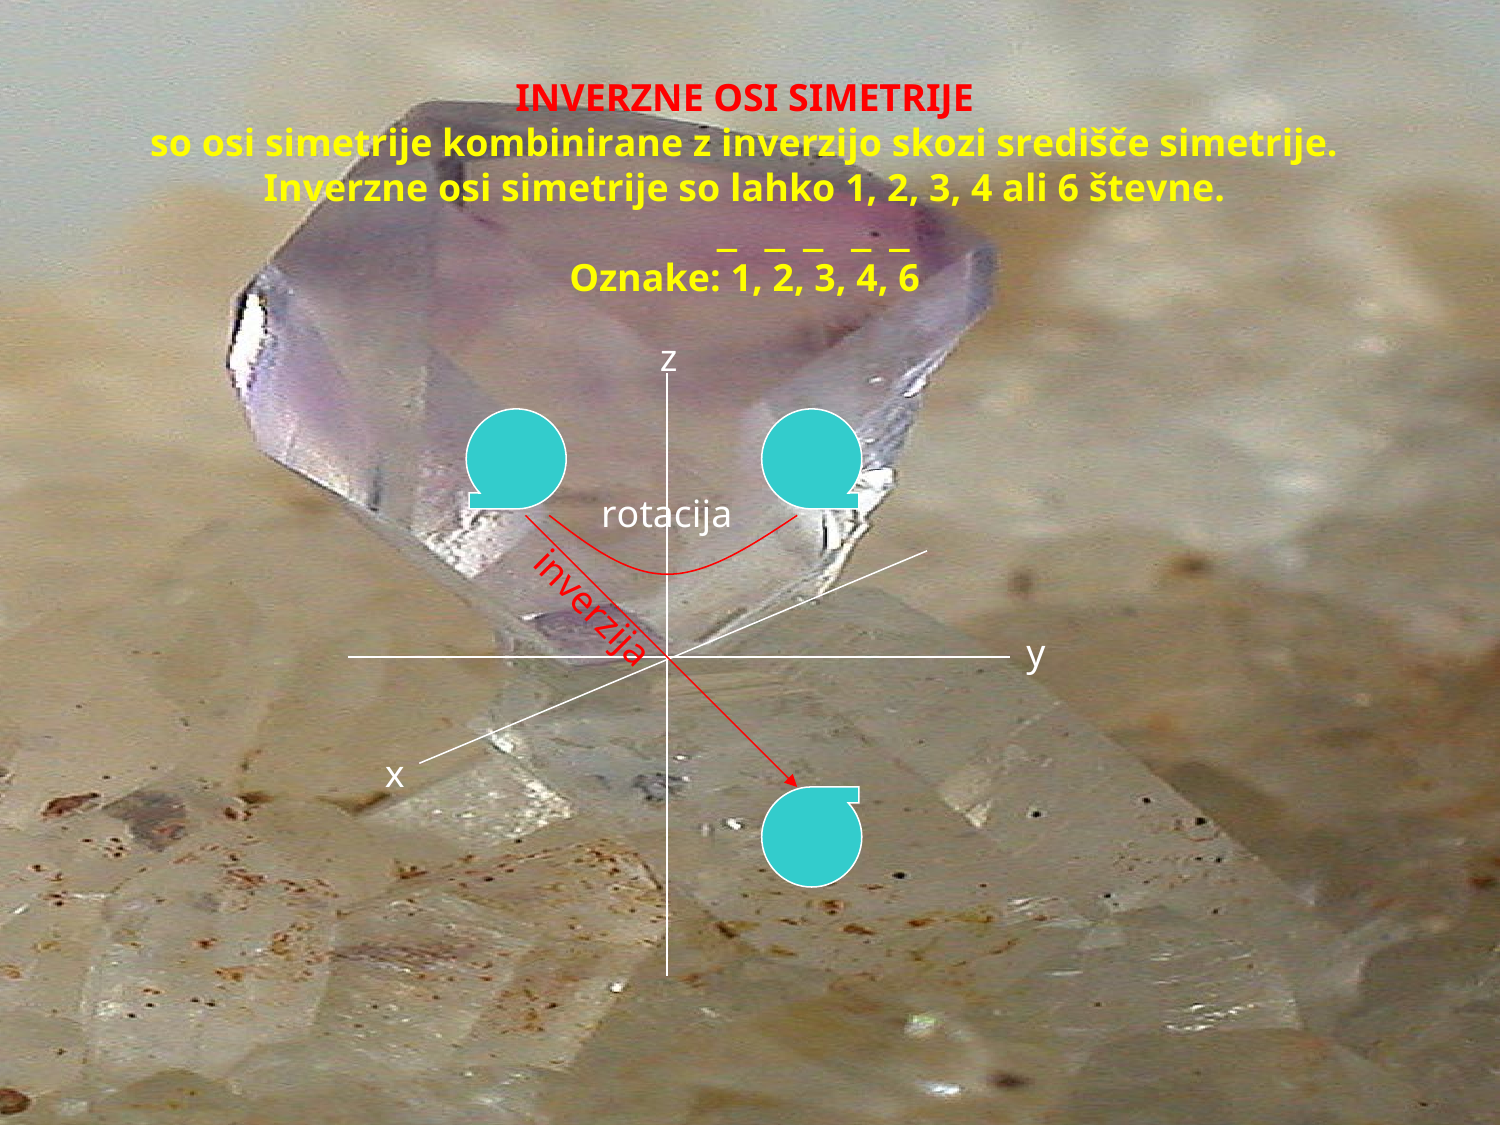

INVERZNE OSI SIMETRIJE
so osi simetrije kombinirane z inverzijo skozi središče simetrije.
Inverzne osi simetrije so lahko 1, 2, 3, 4 ali 6 števne.
     
Oznake: 1, 2, 3, 4, 6
z
rotacija
inverzija
y
x